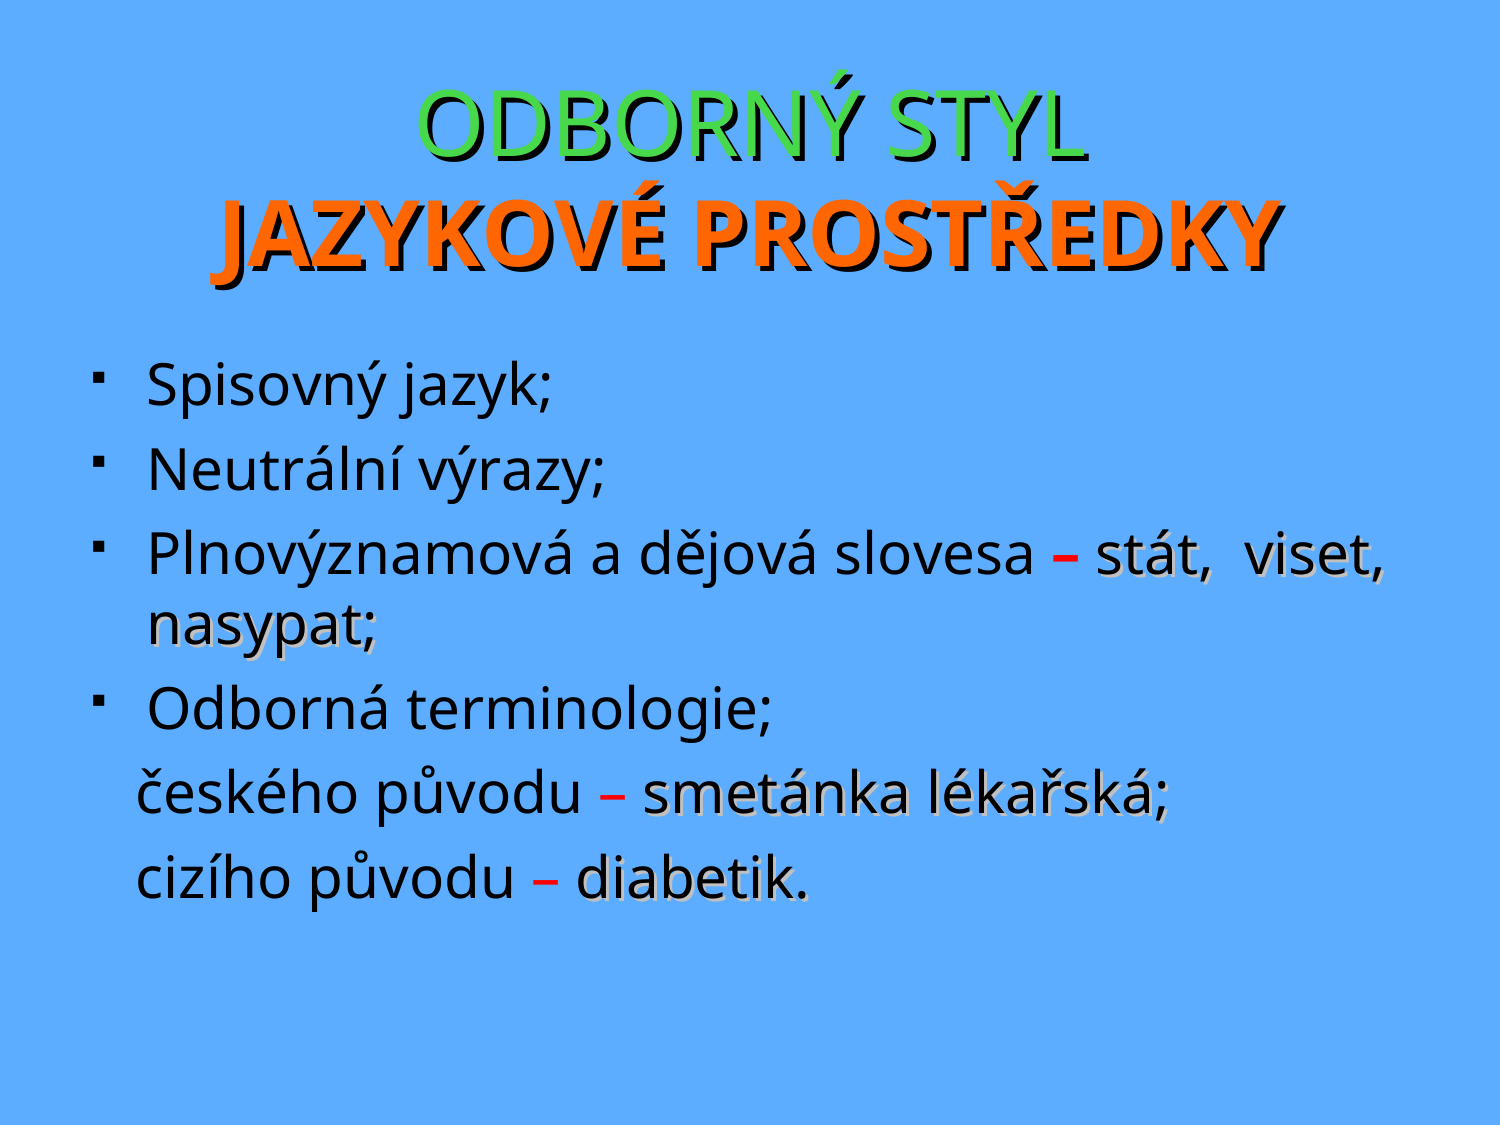

# ODBORNÝ STYL JAZYKOVÉ PROSTŘEDKY
Spisovný jazyk;
Neutrální výrazy;
Plnovýznamová a dějová slovesa – stát, viset, nasypat;
Odborná terminologie;
 českého původu – smetánka lékařská;
 cizího původu – diabetik.